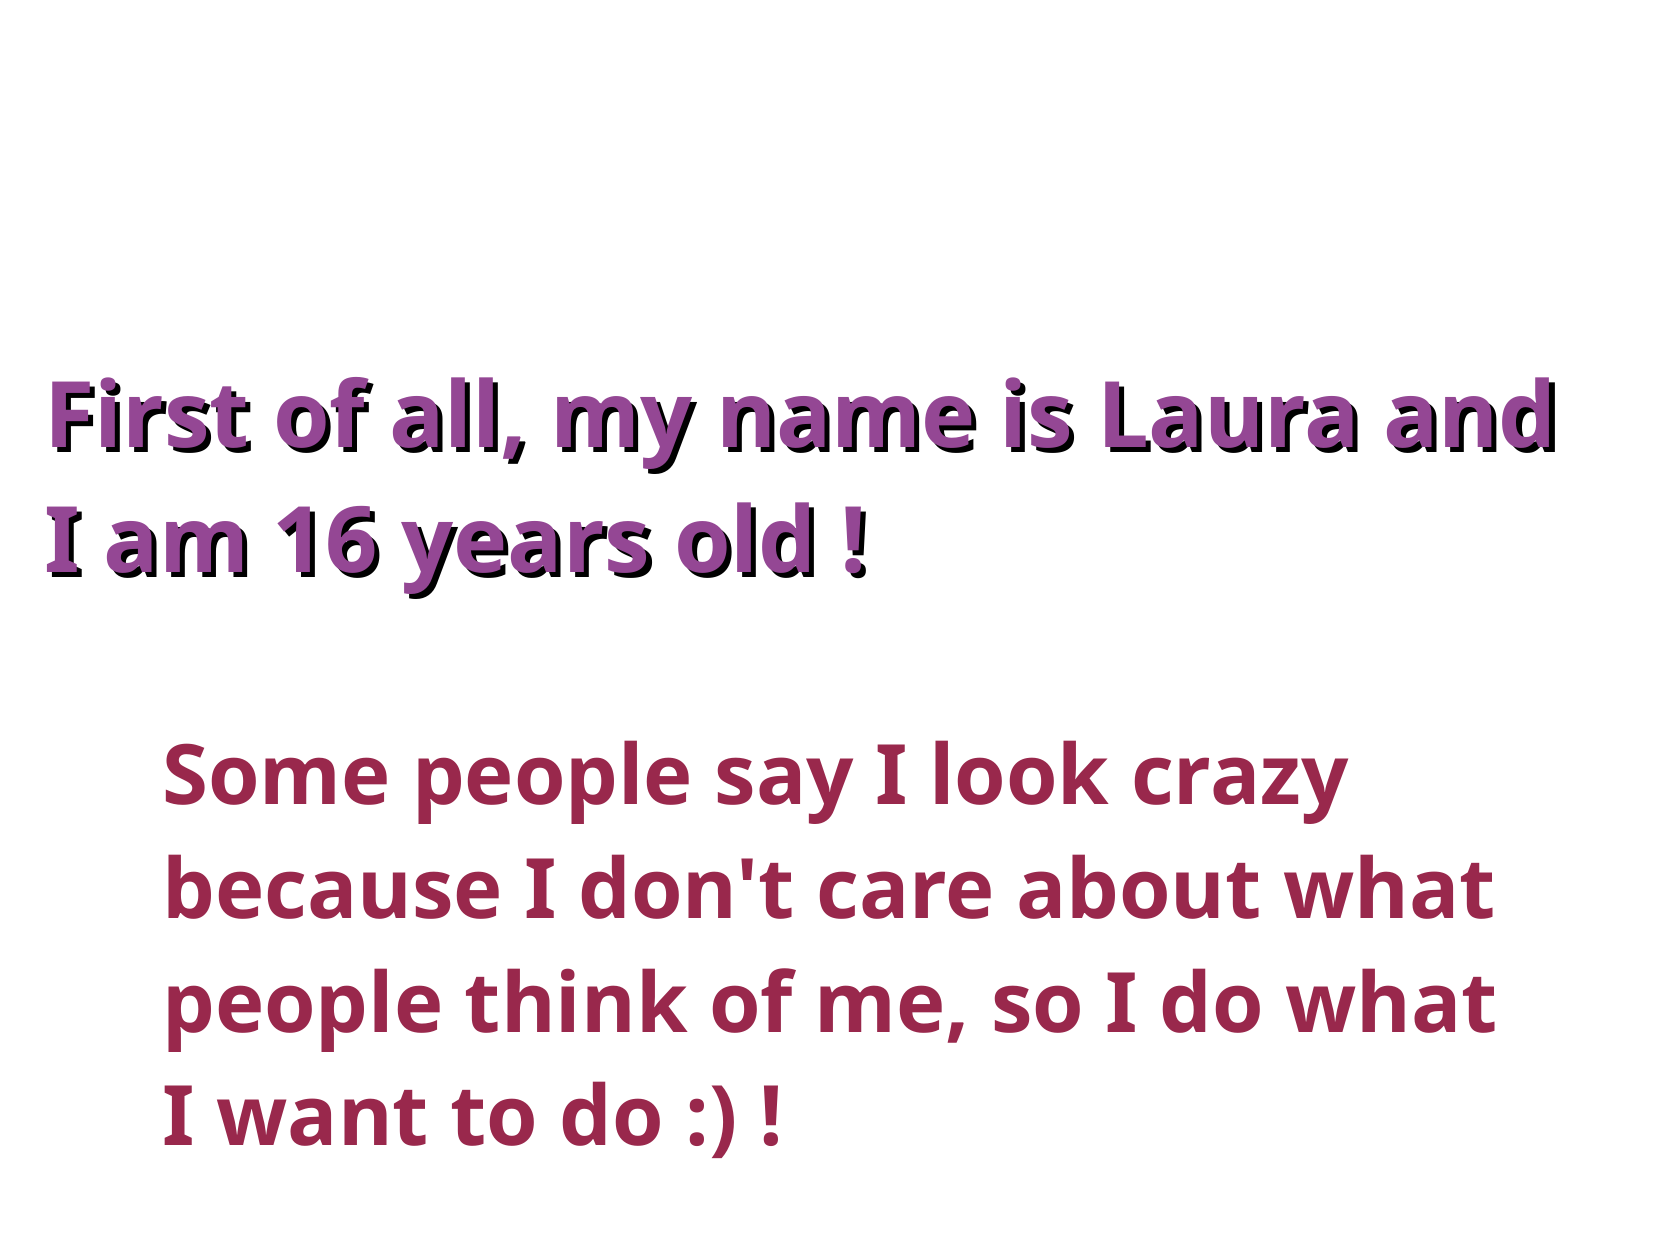

First of all, my name is Laura and I am 16 years old !
Some people say I look crazy because I don't care about what people think of me, so I do what I want to do :) !